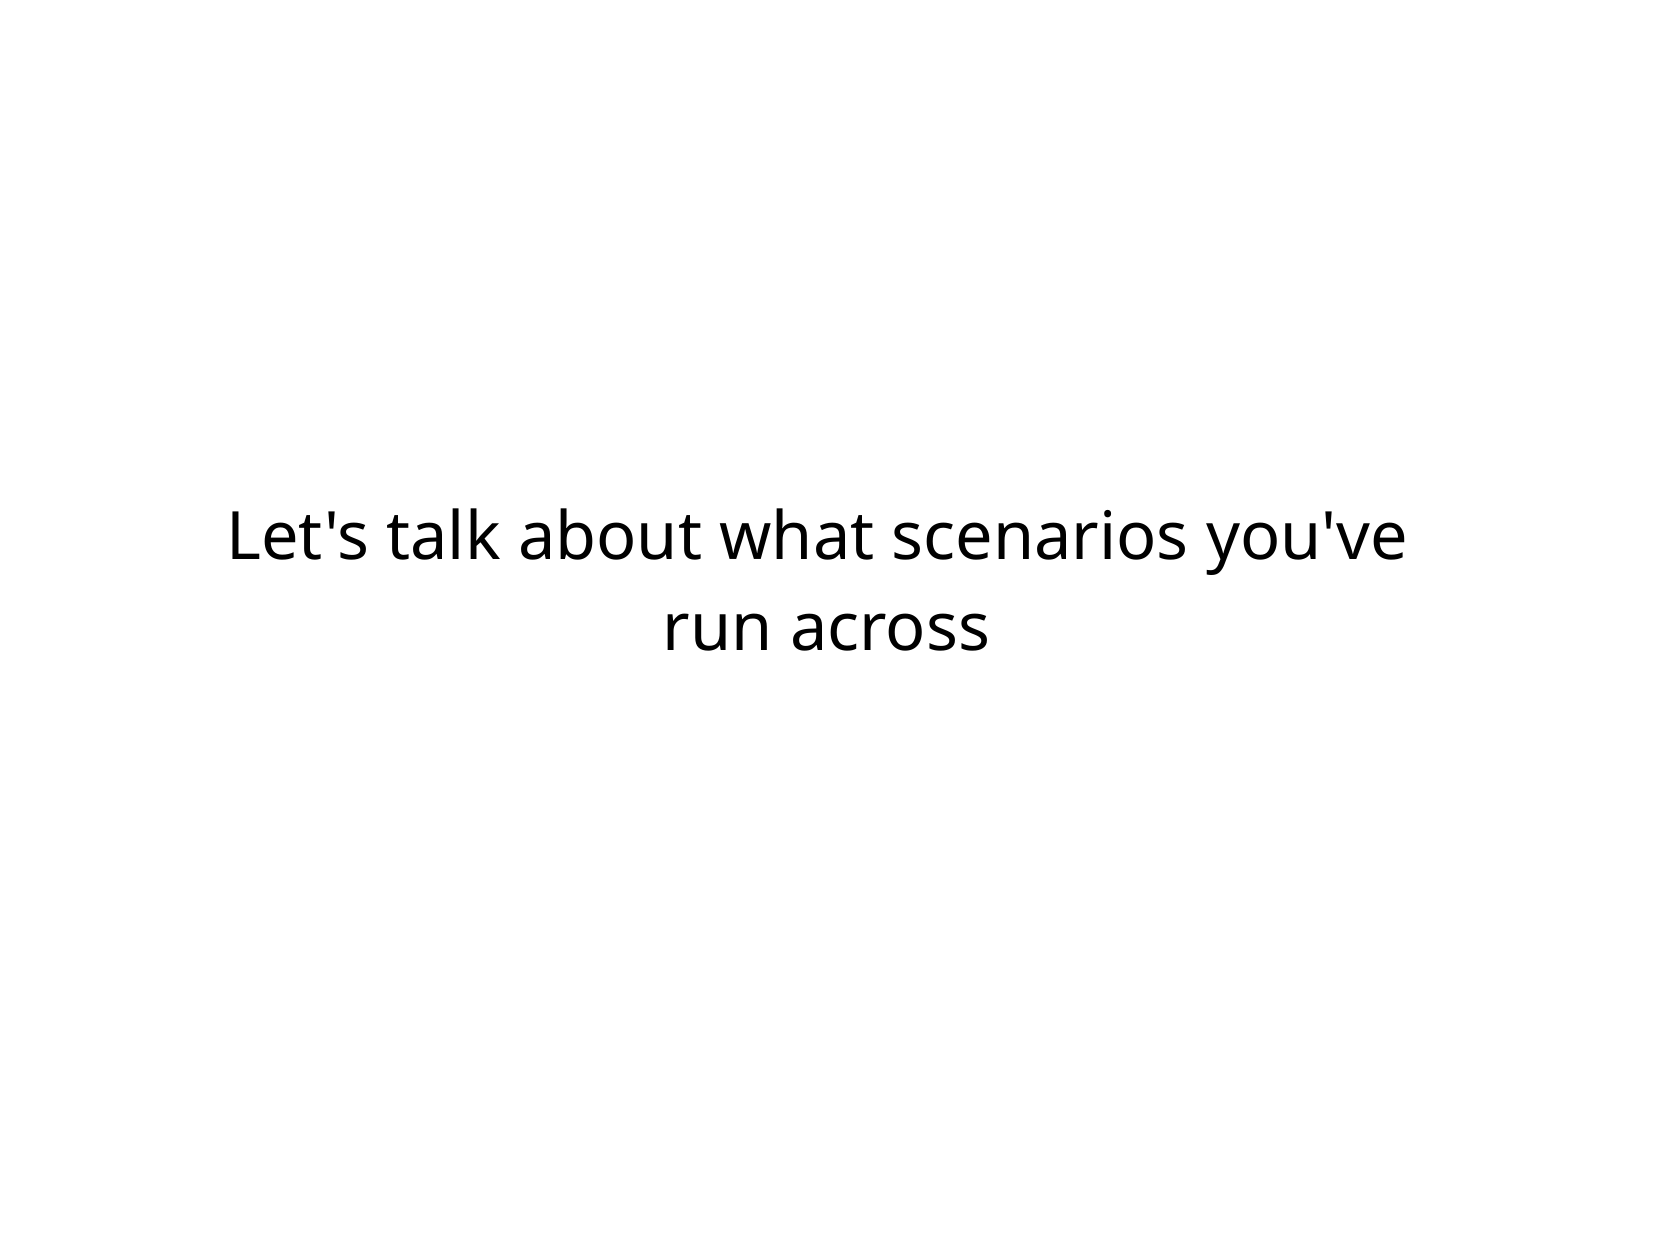

# Let's talk about what scenarios you've
run across